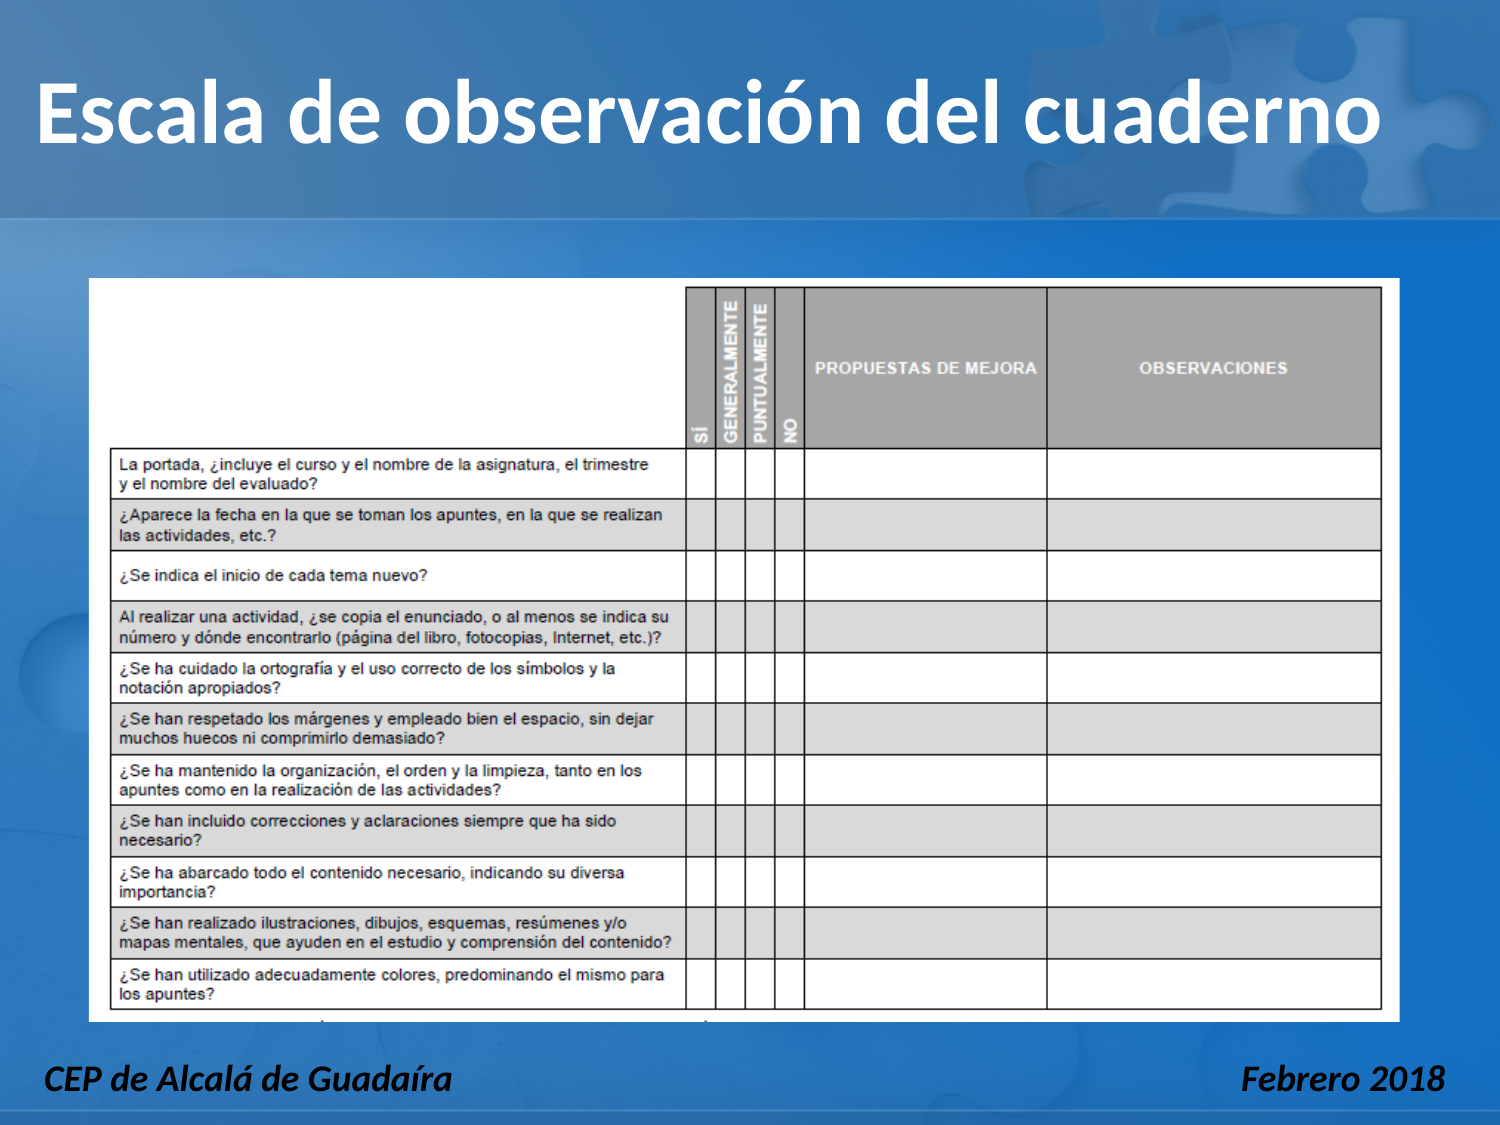

# Escala de observación del cuaderno
CEP de Alcalá de Guadaíra Febrero 2018